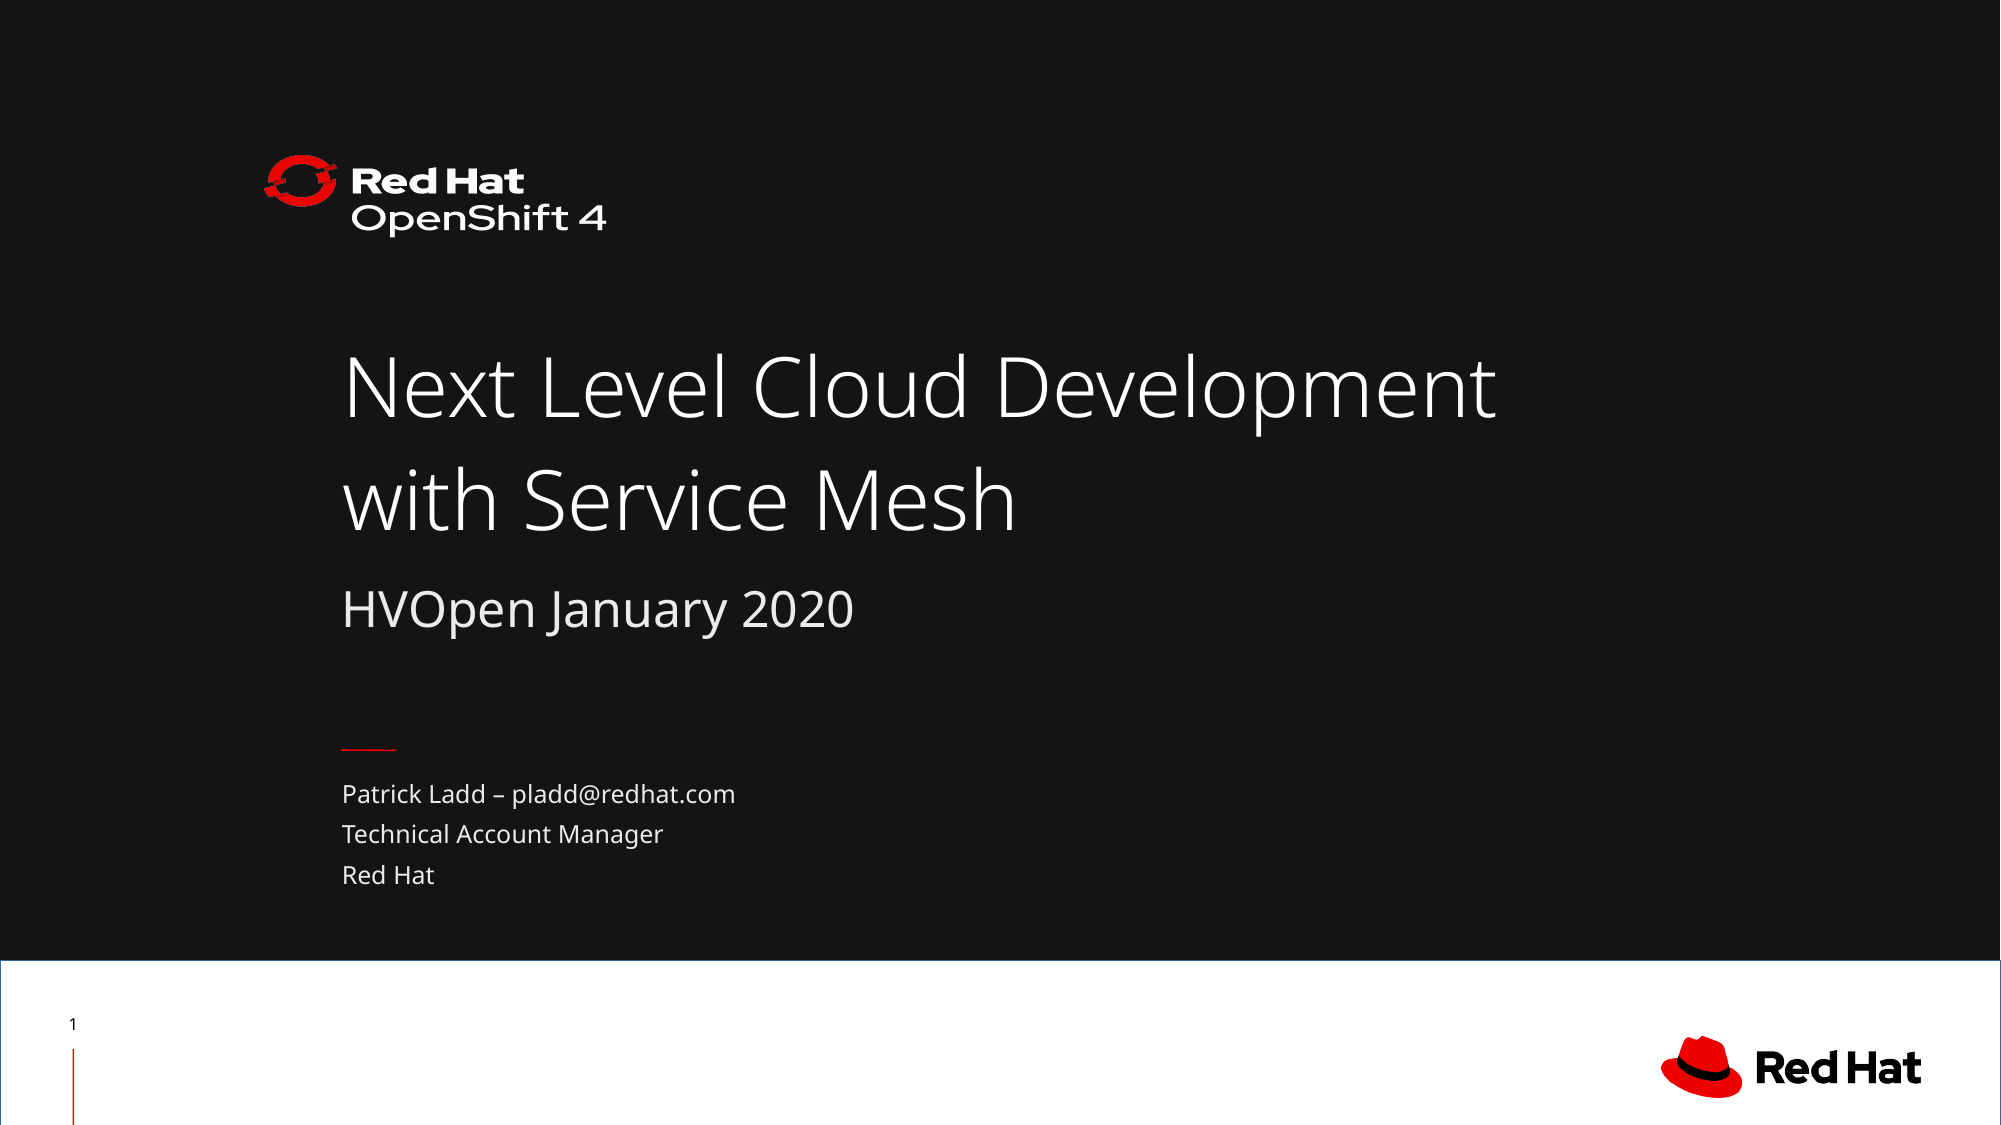

# Next Level Cloud Development with Service Mesh
HVOpen January 2020
Patrick Ladd – pladd@redhat.com
Technical Account Manager
Red Hat
1